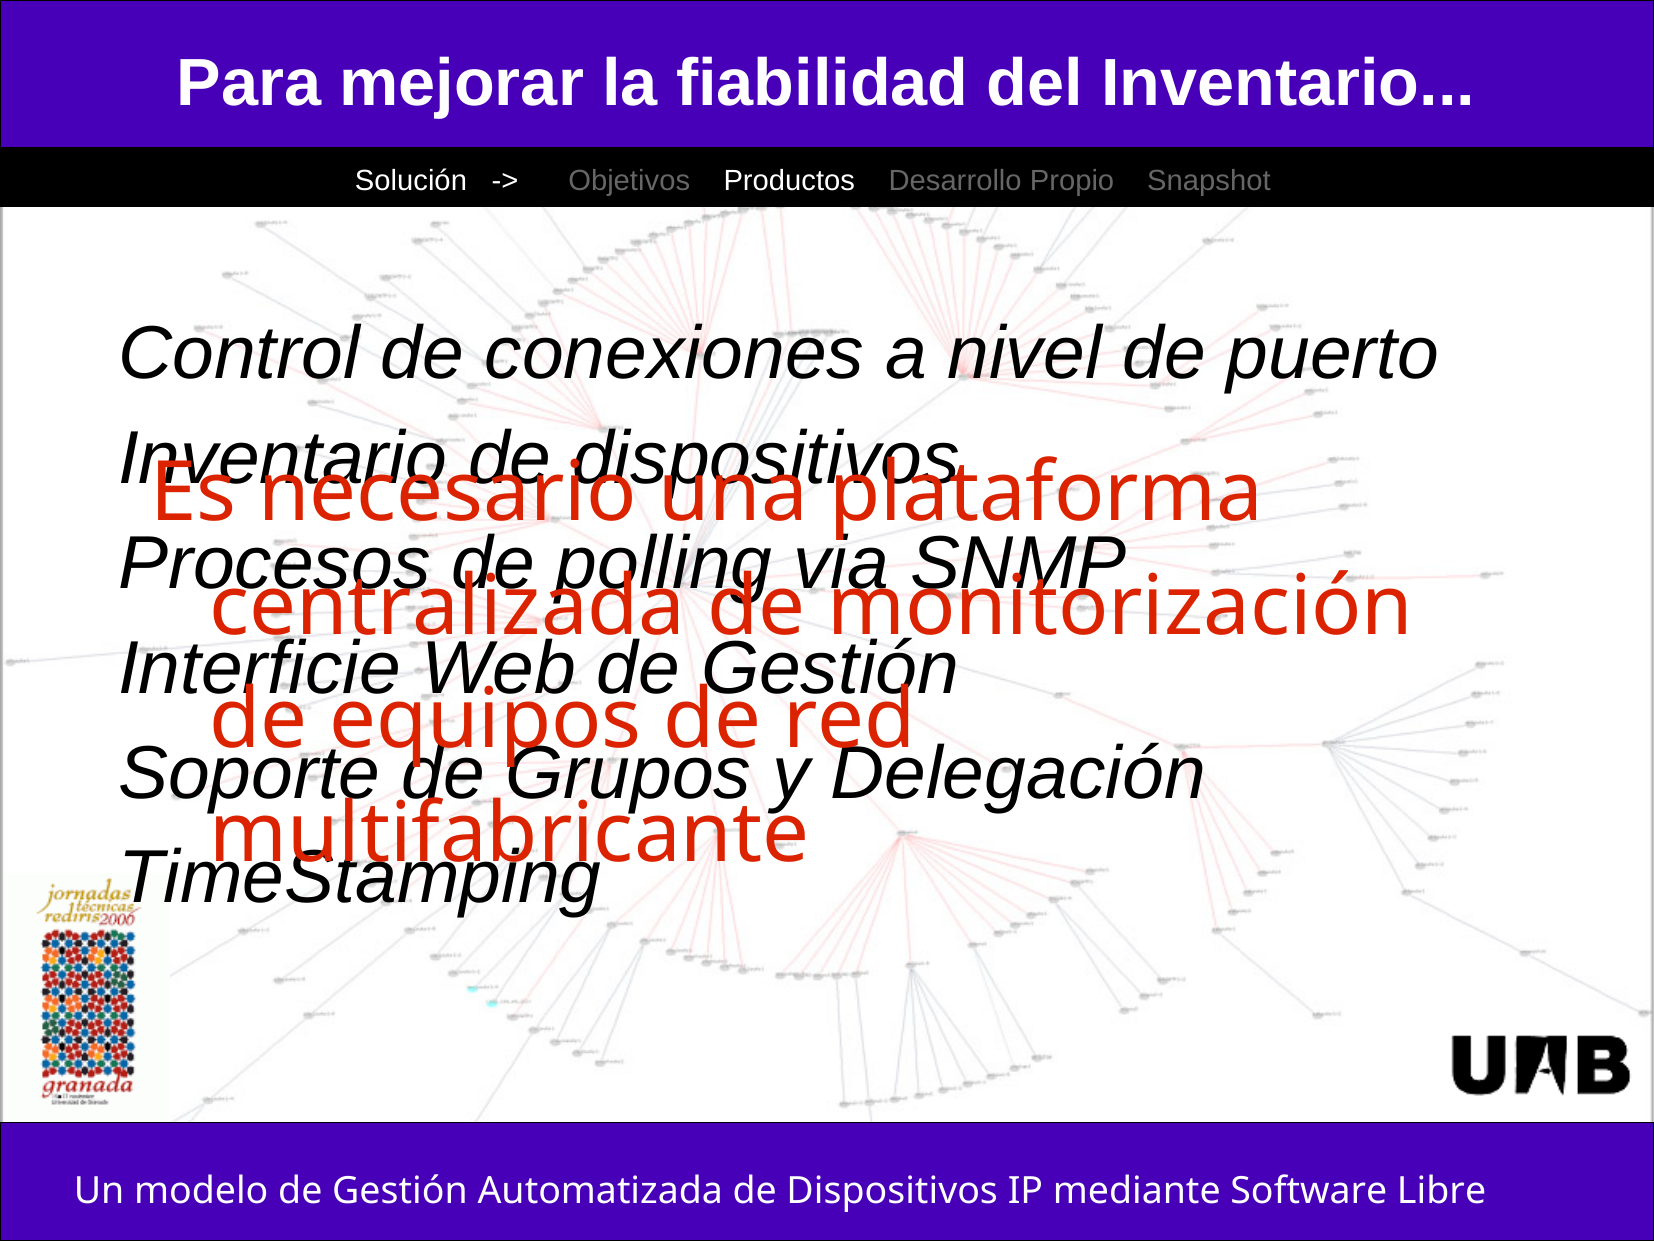

# Para mejorar la fiabilidad del Inventario...
 Solución -> Objetivos Productos Desarrollo Propio Snapshot
Control de conexiones a nivel de puerto
Inventario de dispositivos
Procesos de polling via SNMP
Interficie Web de Gestión
Soporte de Grupos y Delegación
TimeStamping
Es necesario una plataforma centralizada de monitorización de equipos de red multifabricante